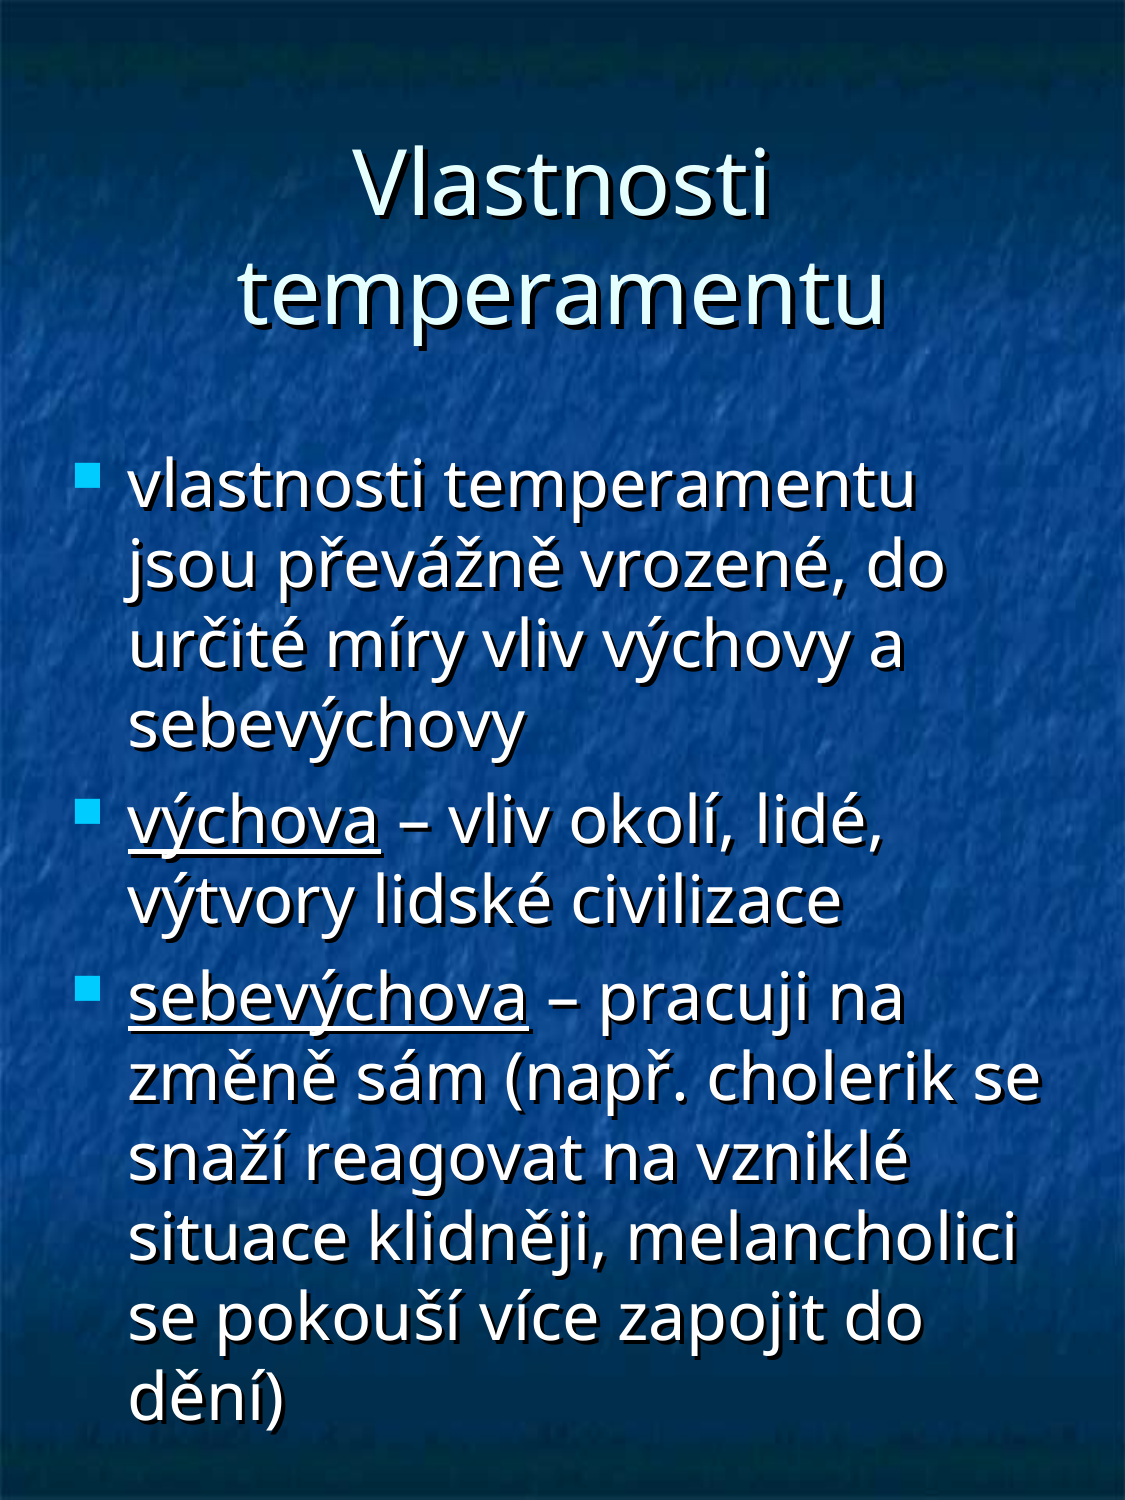

# Vlastnosti temperamentu
vlastnosti temperamentu jsou převážně vrozené, do určité míry vliv výchovy a sebevýchovy
výchova – vliv okolí, lidé, výtvory lidské civilizace
sebevýchova – pracuji na změně sám (např. cholerik se snaží reagovat na vzniklé situace klidněji, melancholici se pokouší více zapojit do dění)